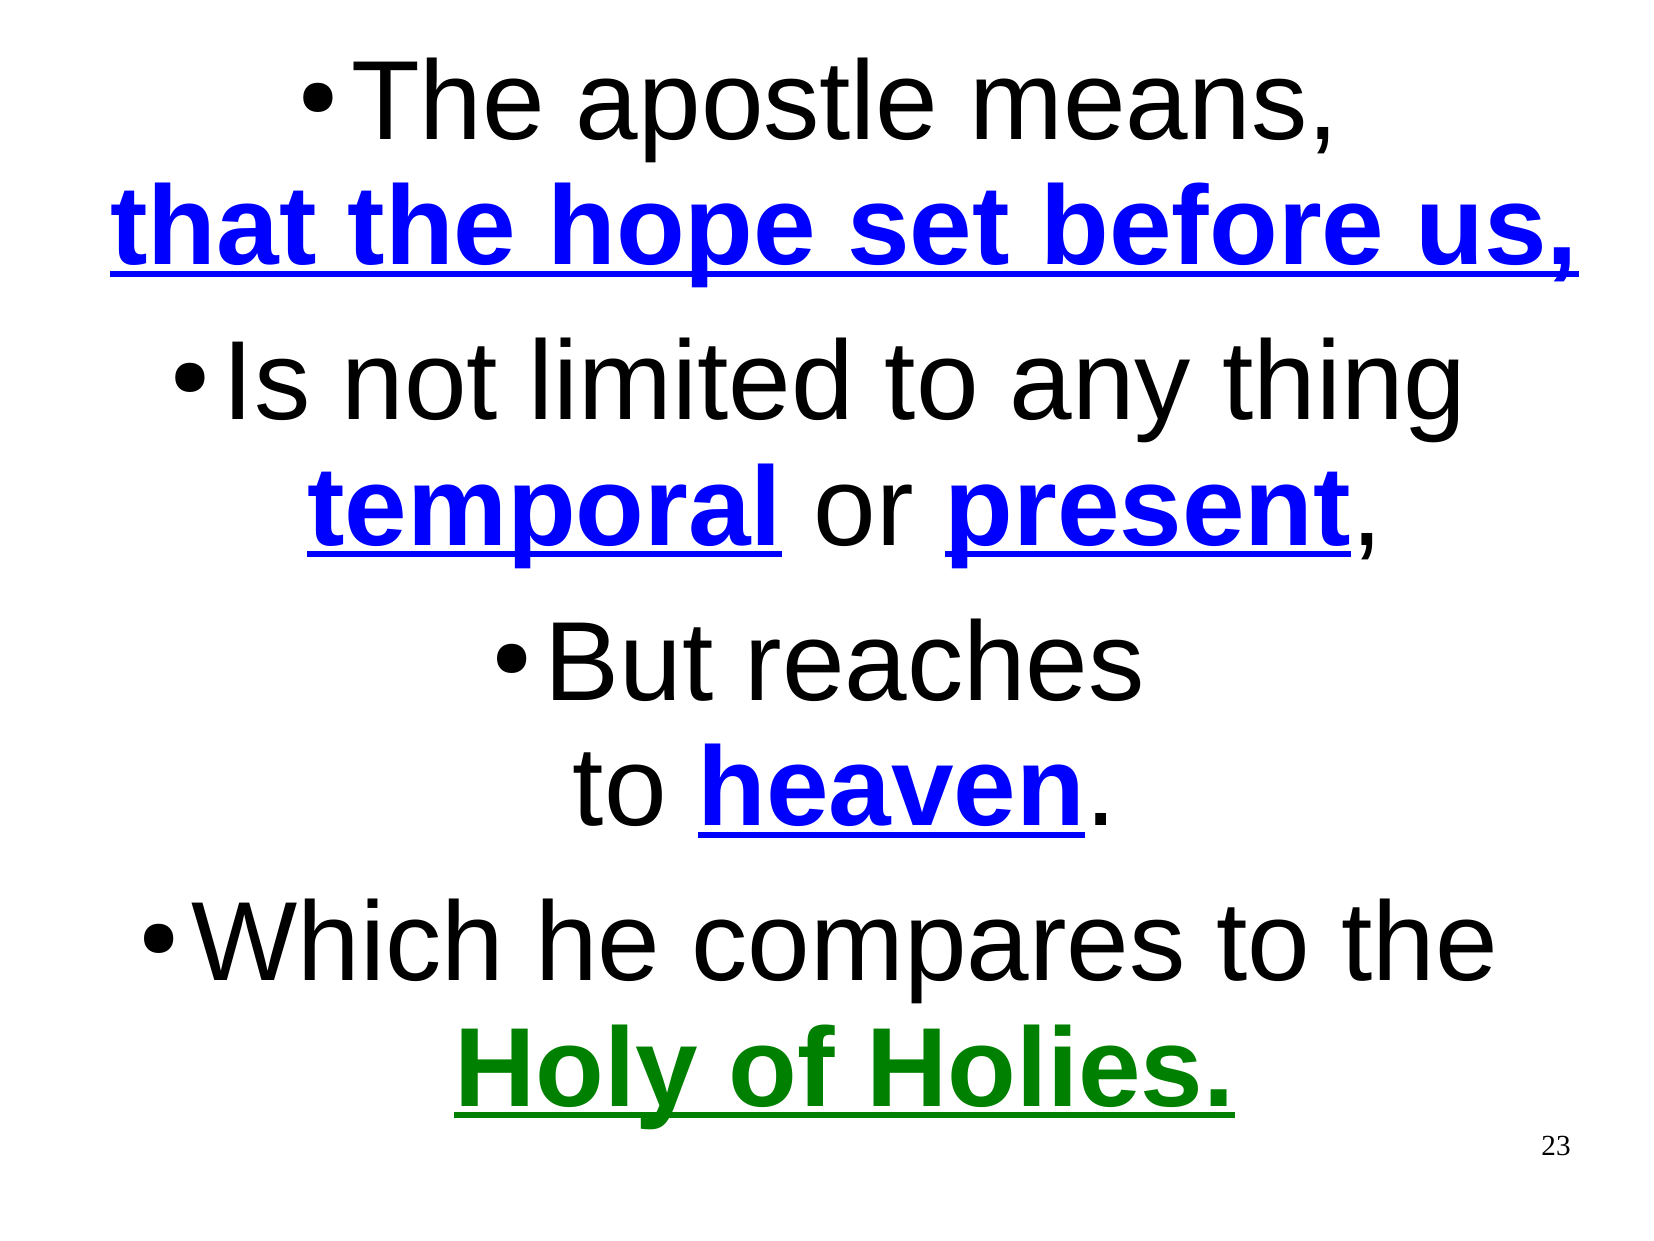

# The apostle means, that the hope set before us,
Is not limited to any thing
temporal or present,
But reaches
to heaven.
Which he compares to the
Holy of Holies.
23